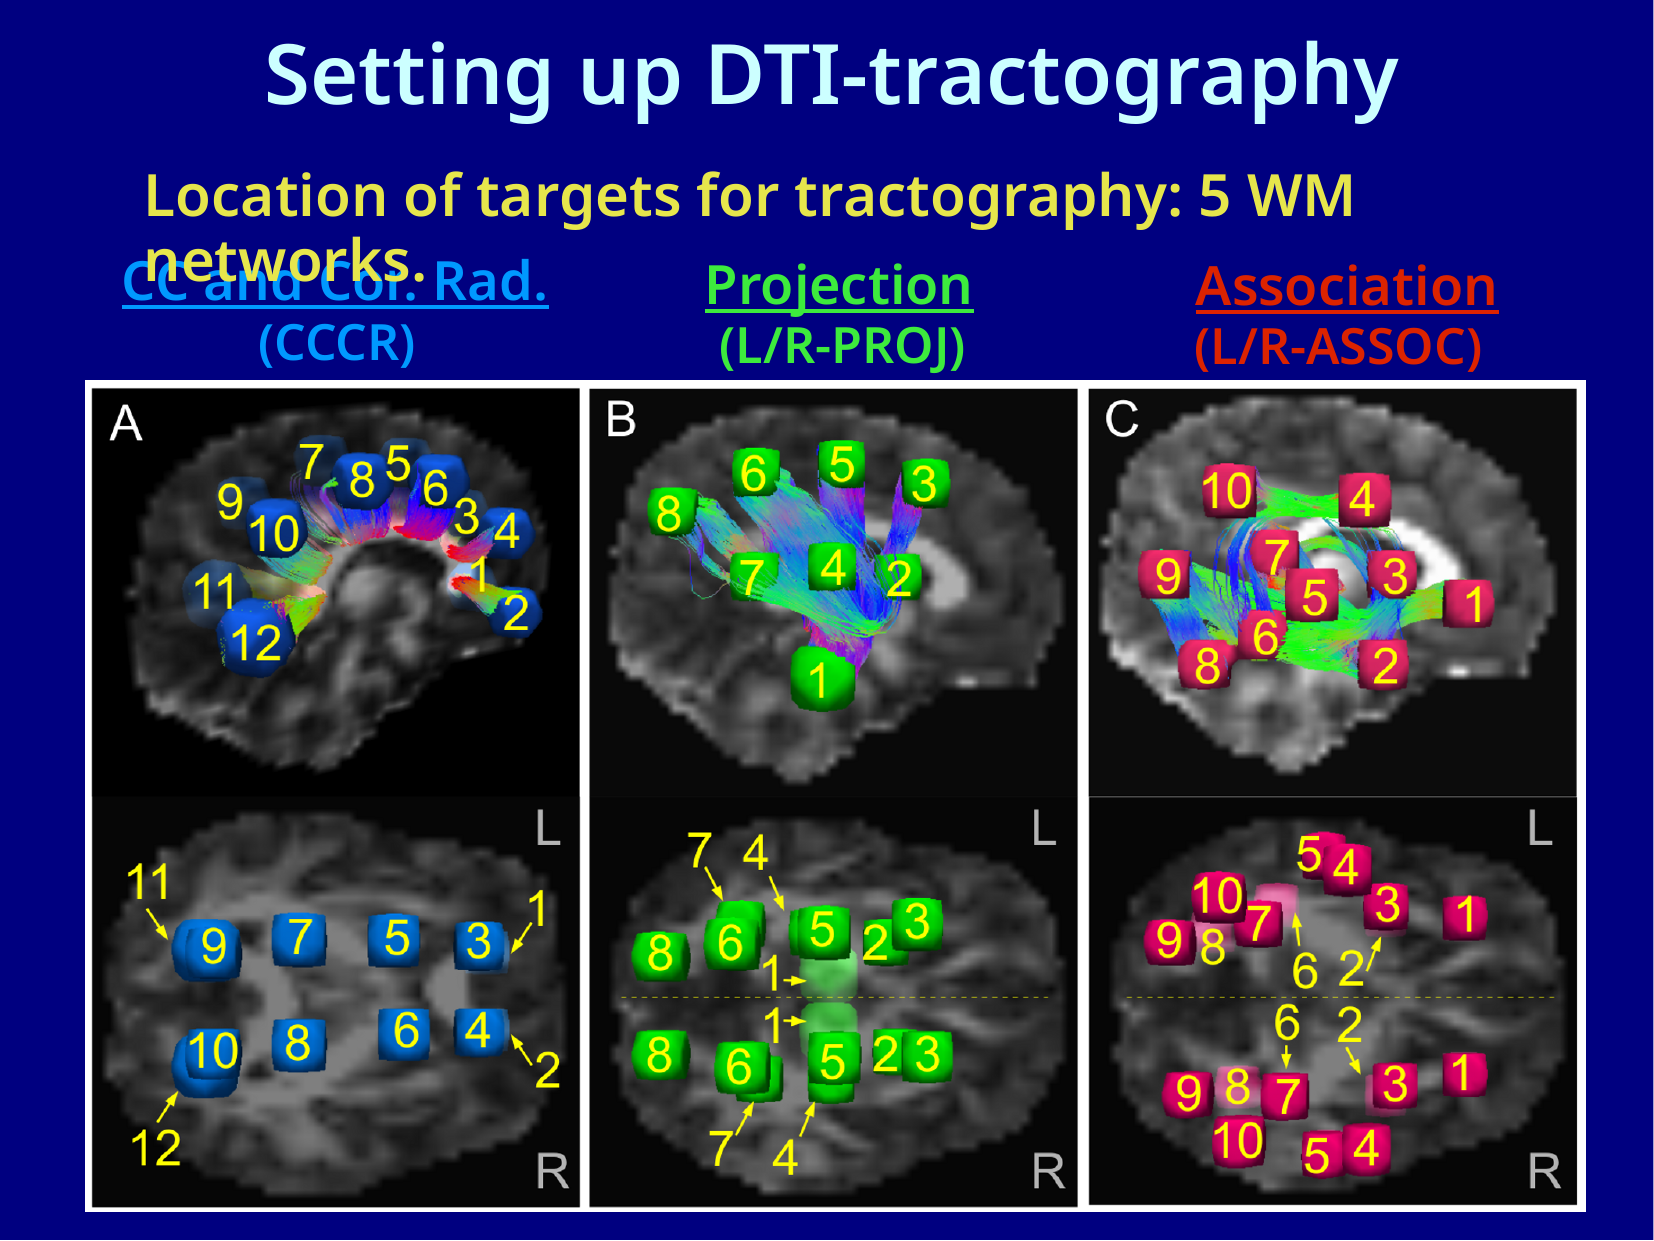

# Setting up DTI-tractography
Location of targets for tractography: 5 WM networks.
CC and Cor. Rad.
Projection
Association
(CCCR)
(L/R-PROJ)
(L/R-ASSOC)